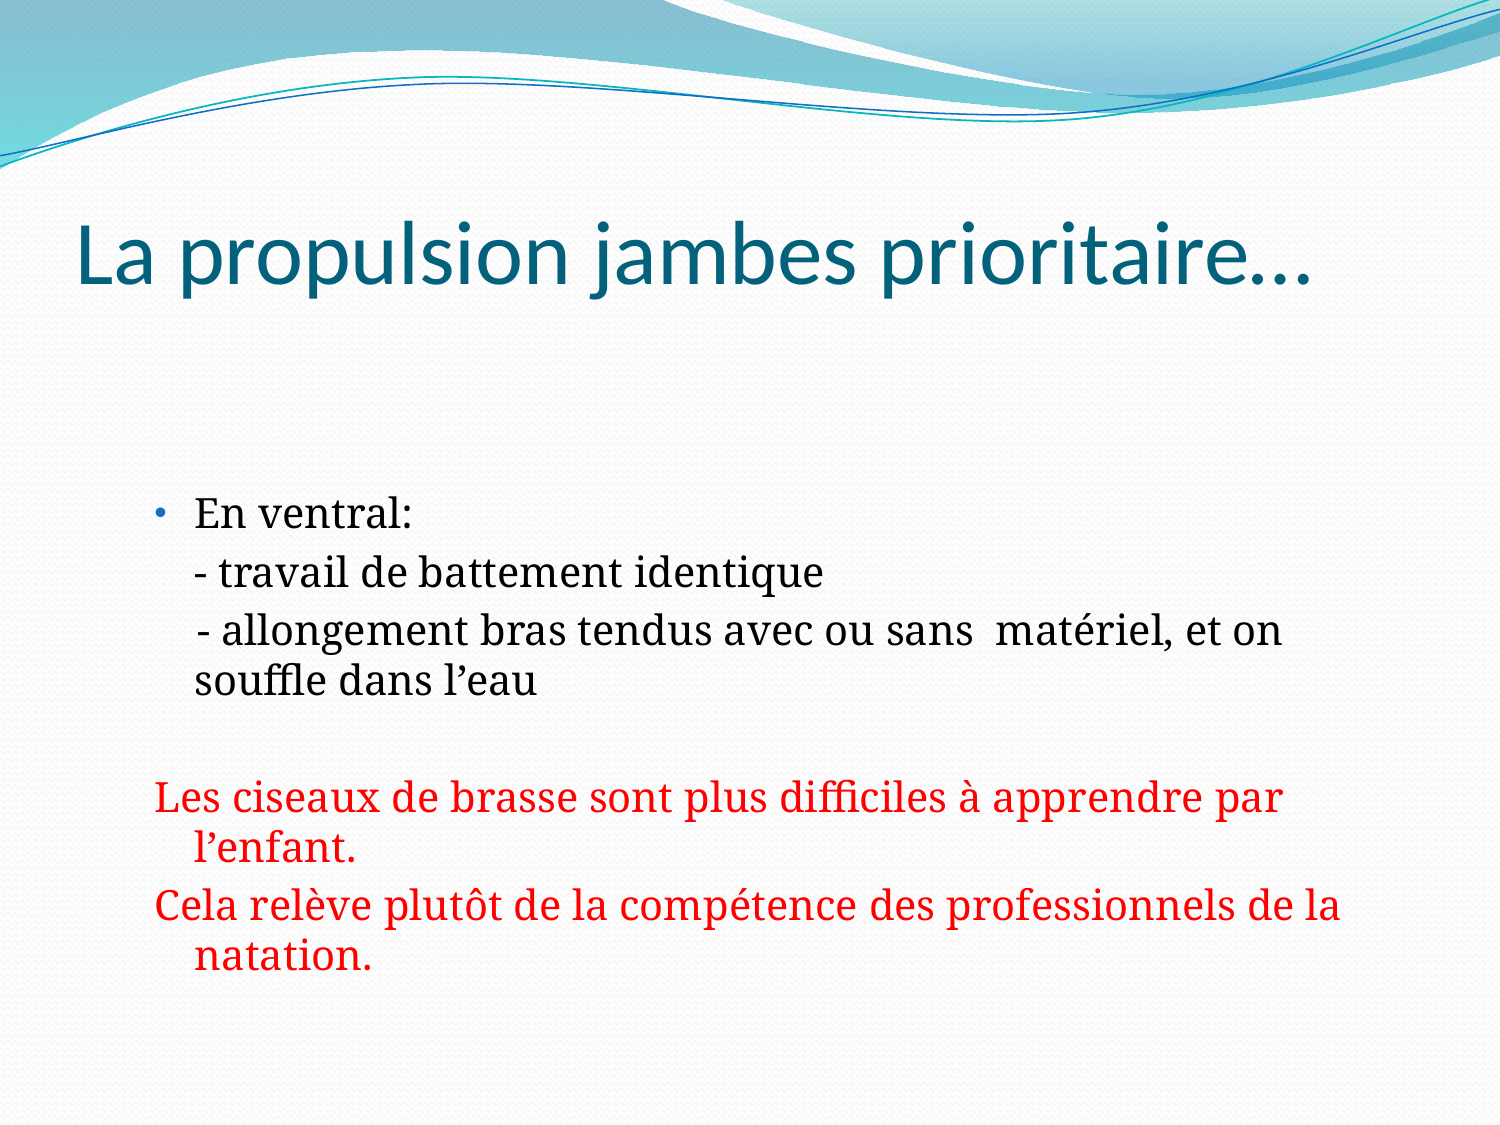

# La propulsion jambes prioritaire…
En ventral:
	- travail de battement identique
 - allongement bras tendus avec ou sans matériel, et on souffle dans l’eau
Les ciseaux de brasse sont plus difficiles à apprendre par l’enfant.
Cela relève plutôt de la compétence des professionnels de la natation.